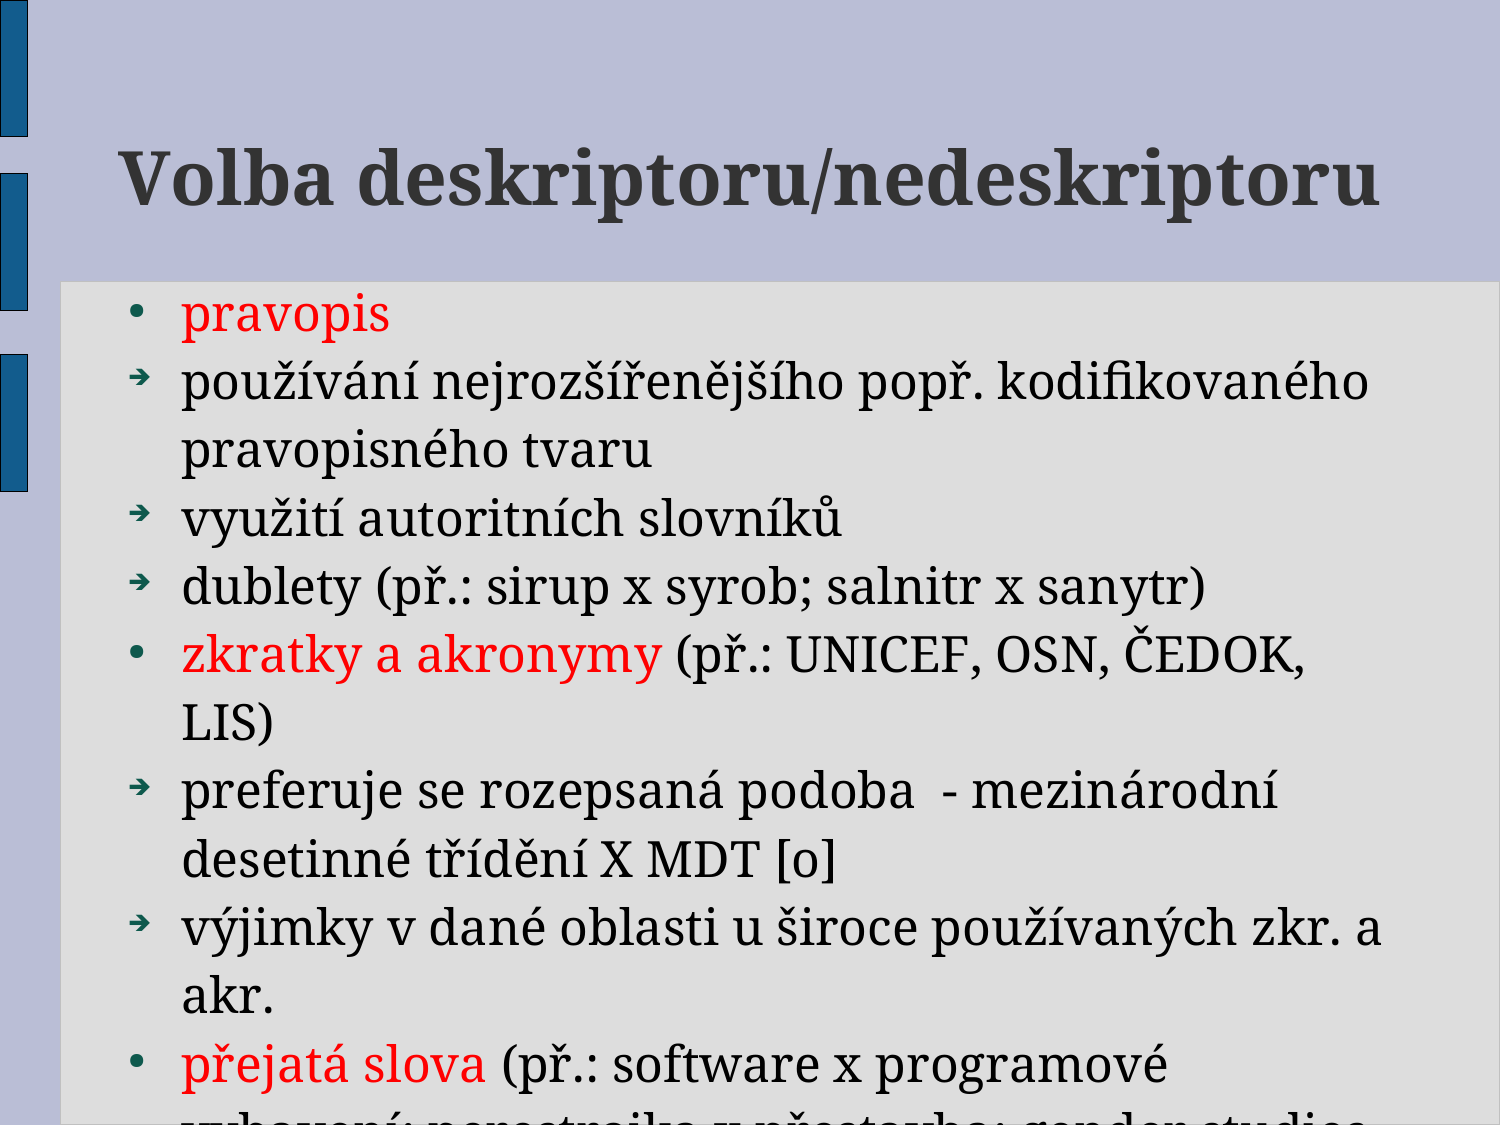

# Volba deskriptoru/nedeskriptoru
pravopis
používání nejrozšířenějšího popř. kodifikovaného pravopisného tvaru
využití autoritních slovníků
dublety (př.: sirup x syrob; salnitr x sanytr)
zkratky a akronymy (př.: UNICEF, OSN, ČEDOK, LIS)
preferuje se rozepsaná podoba - mezinárodní desetinné třídění X MDT [o]
výjimky v dané oblasti u široce používaných zkr. a akr.
přejatá slova (př.: software x programové vybavení; perestrojka x přestavba; gender studies x genderová/rodová studia)
novotvary z cizího jazyka – běžně užívané lze zařadit do tezauru
volba mezi přejatým slovem a překladem – rozšířenost